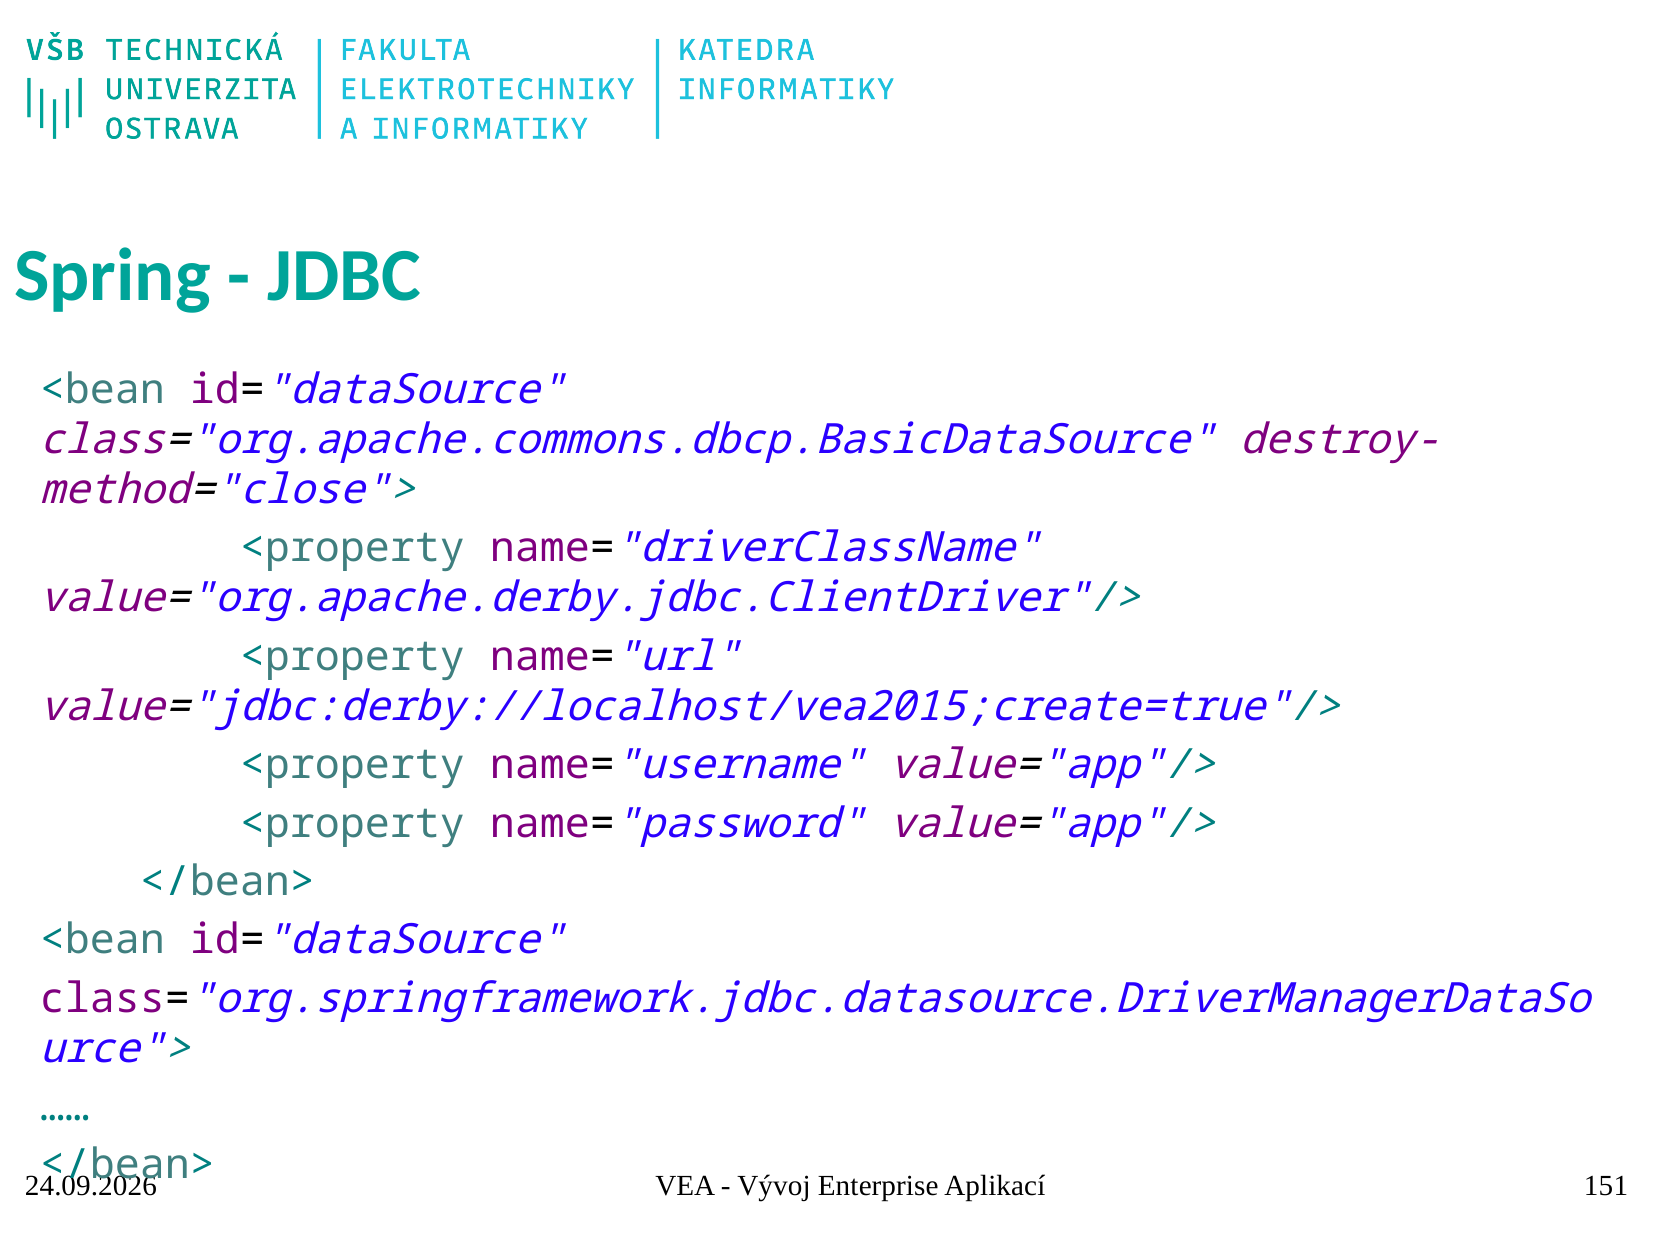

Spring - JDBC
# <bean id="dataSource" class="org.apache.commons.dbcp.BasicDataSource" destroy-method="close">
 <property name="driverClassName" value="org.apache.derby.jdbc.ClientDriver"/>
 <property name="url" value="jdbc:derby://localhost/vea2015;create=true"/>
 <property name="username" value="app"/>
 <property name="password" value="app"/>
 </bean>
<bean id="dataSource"
class="org.springframework.jdbc.datasource.DriverManagerDataSource">
……
</bean>
VEA - Vývoj Enterprise Aplikací
151